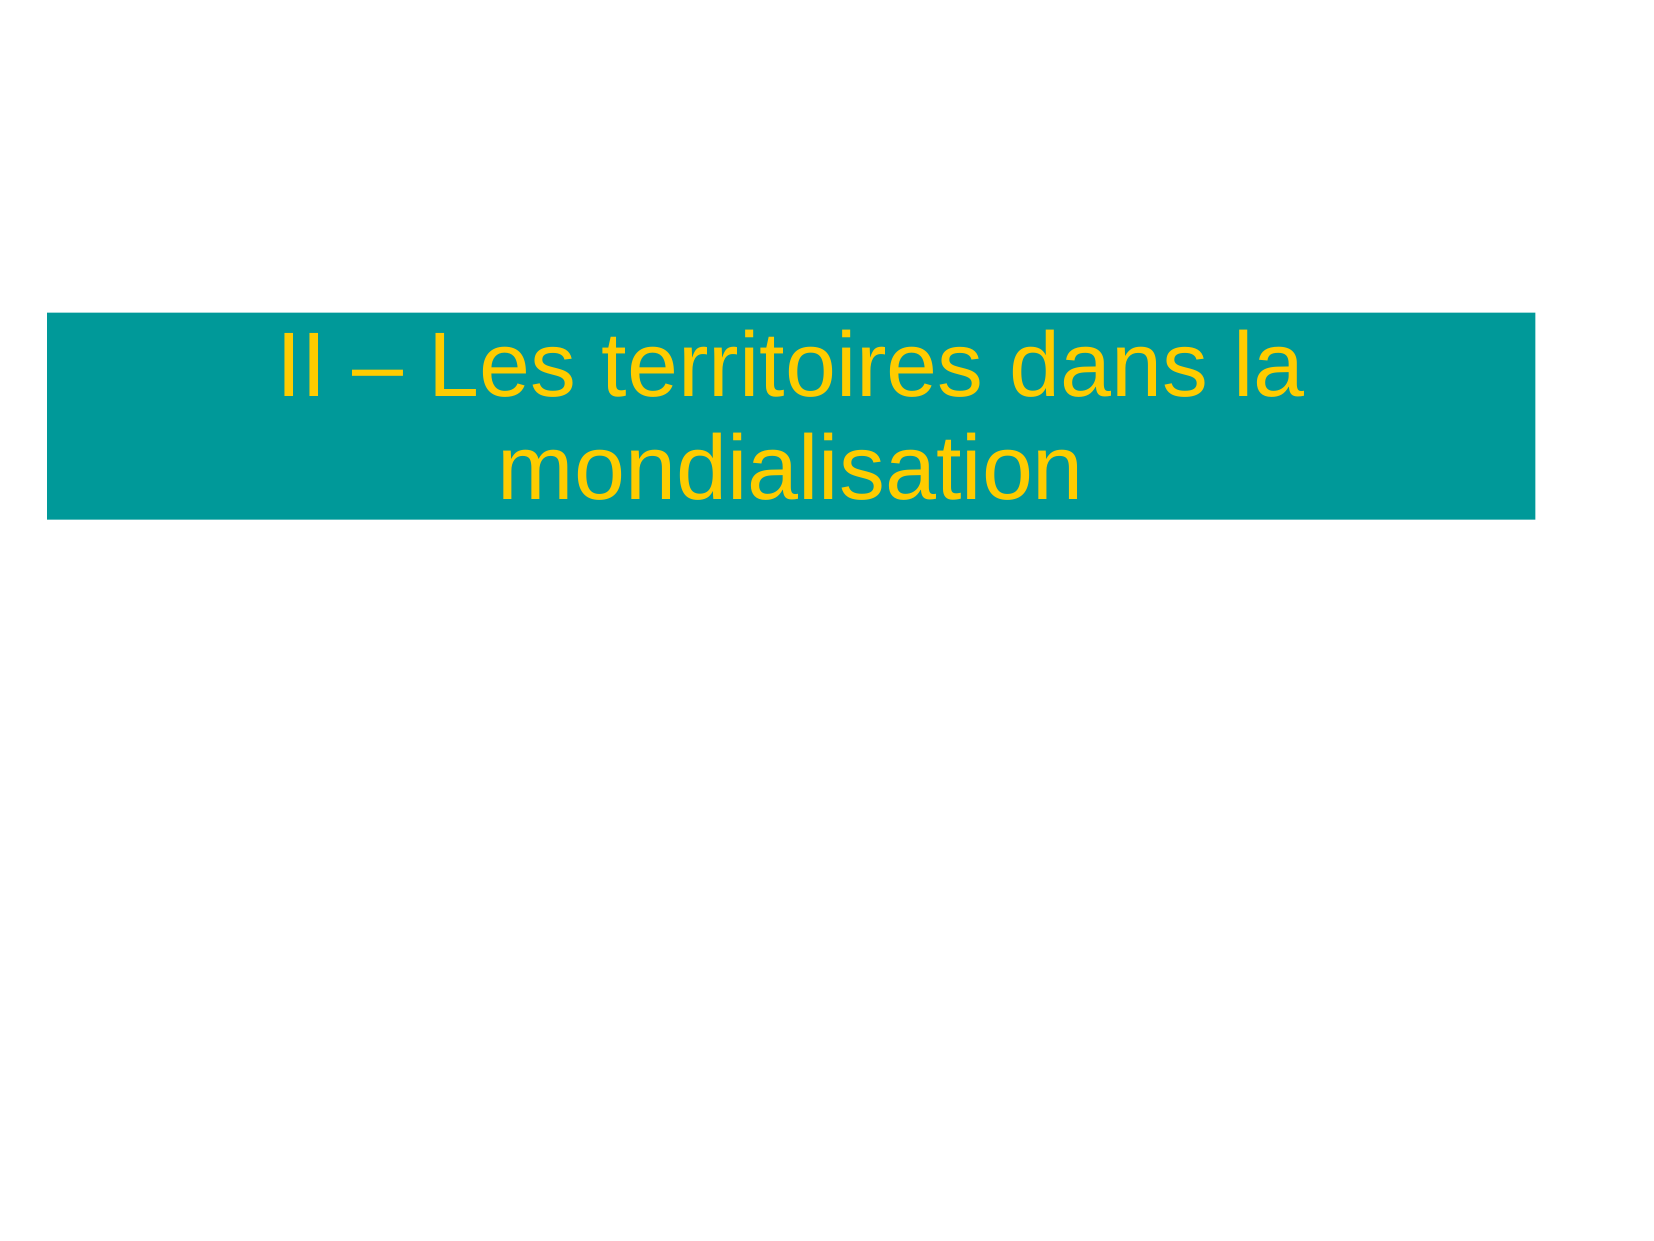

# II – Les territoires dans la mondialisation